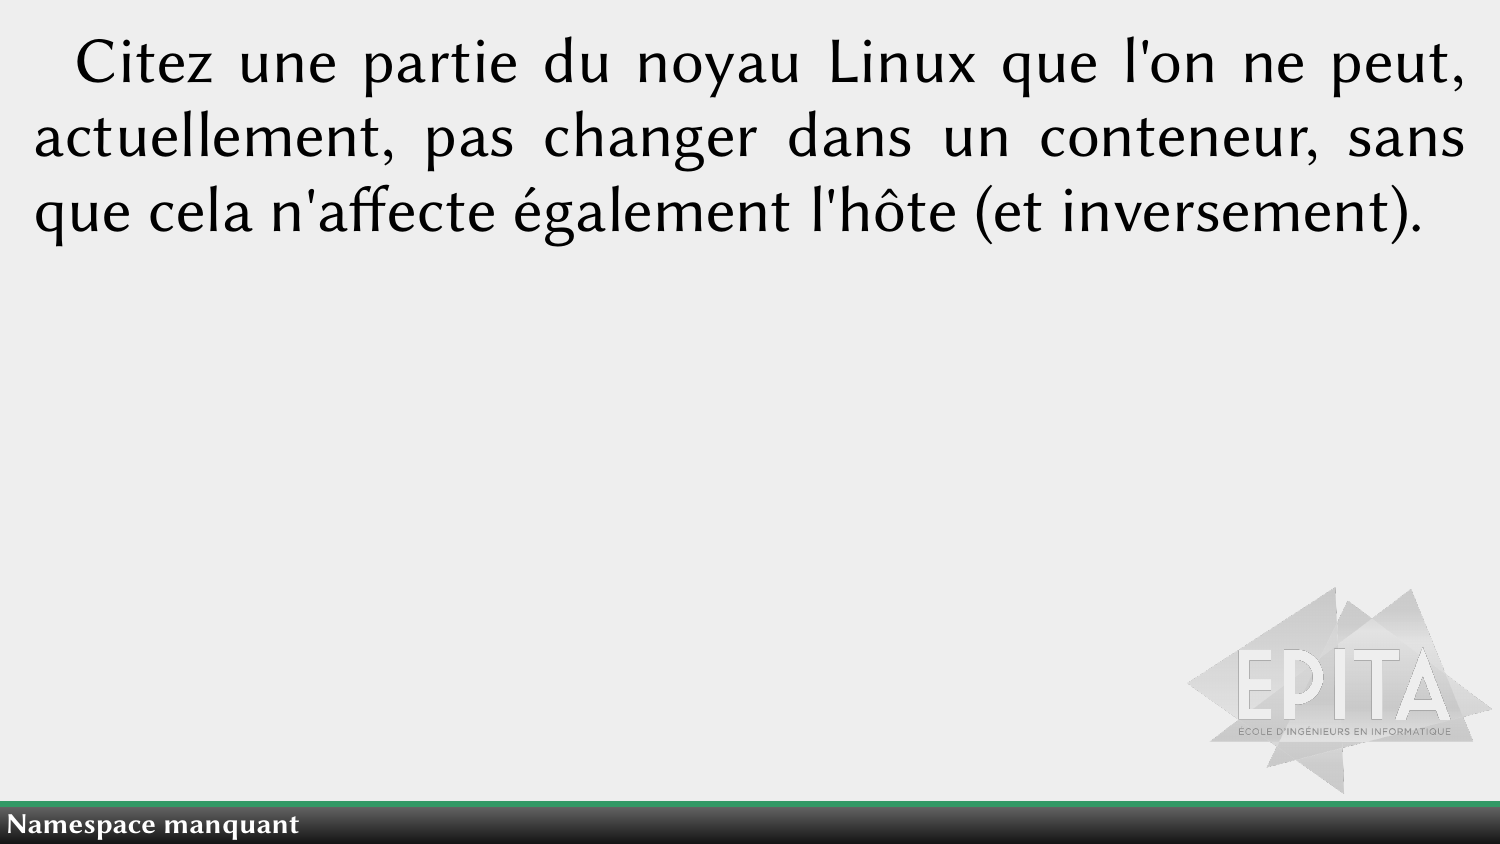

Citez une partie du noyau Linux que l'on ne peut, actuellement, pas changer dans un conteneur, sans que cela n'affecte également l'hôte (et inversement).
# Namespace manquant